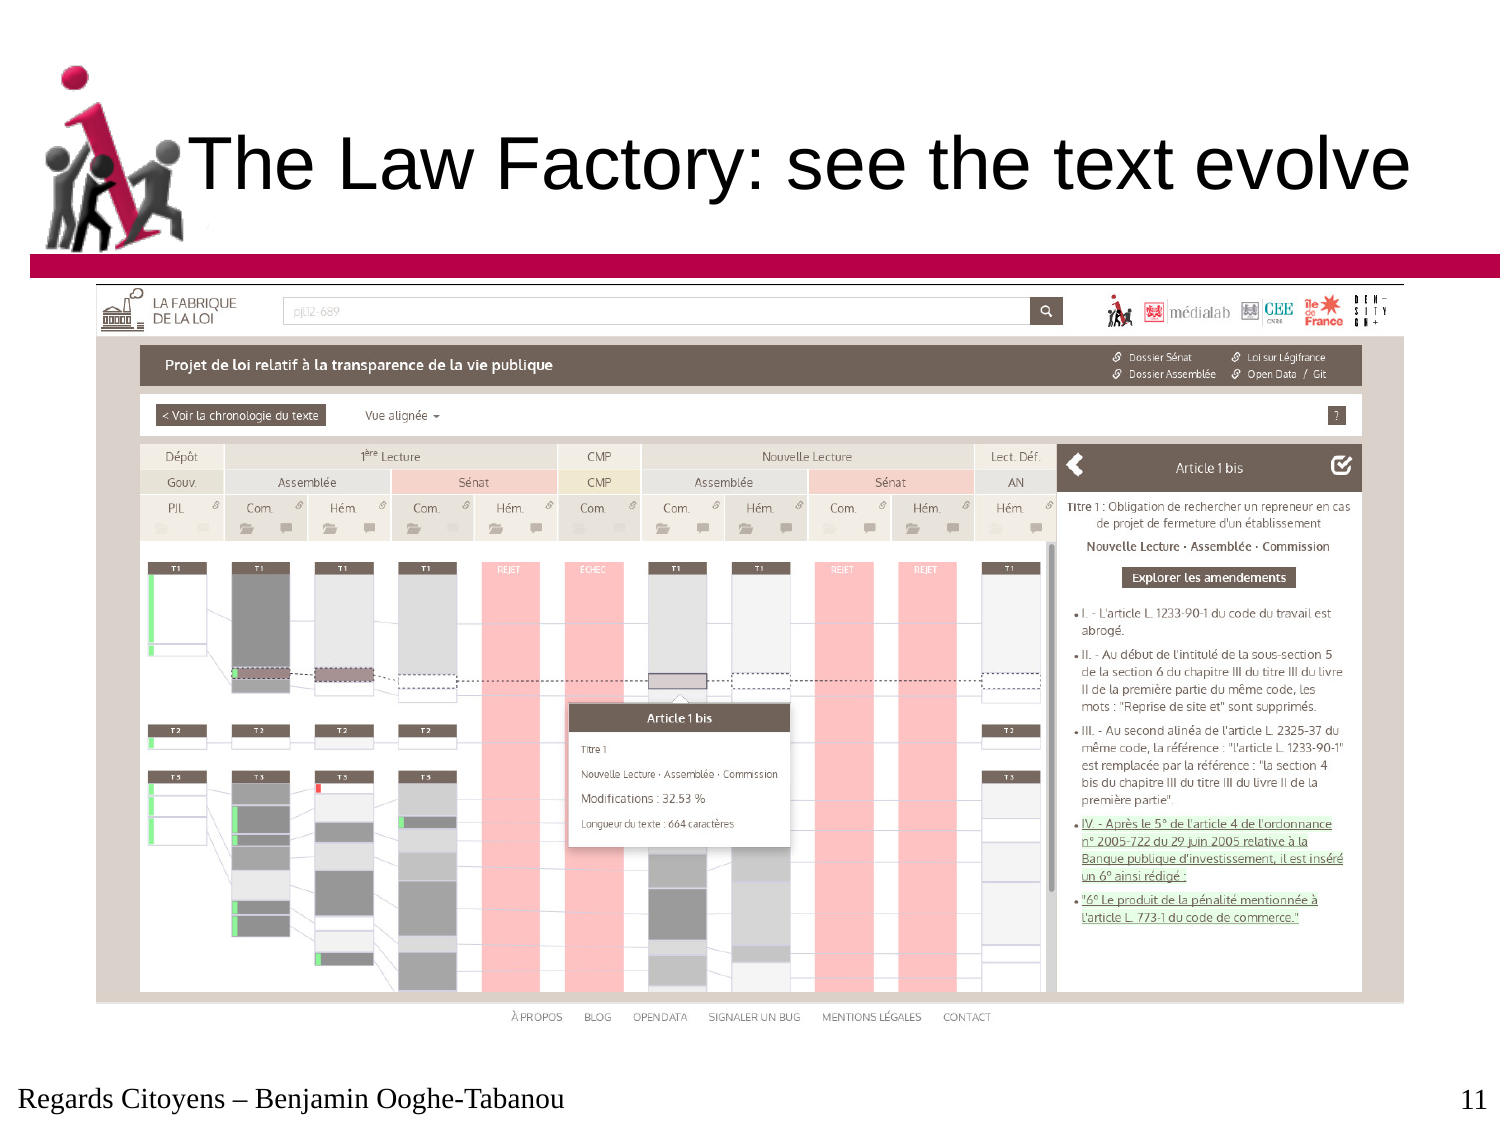

# The Law Factory: see the text evolve
11